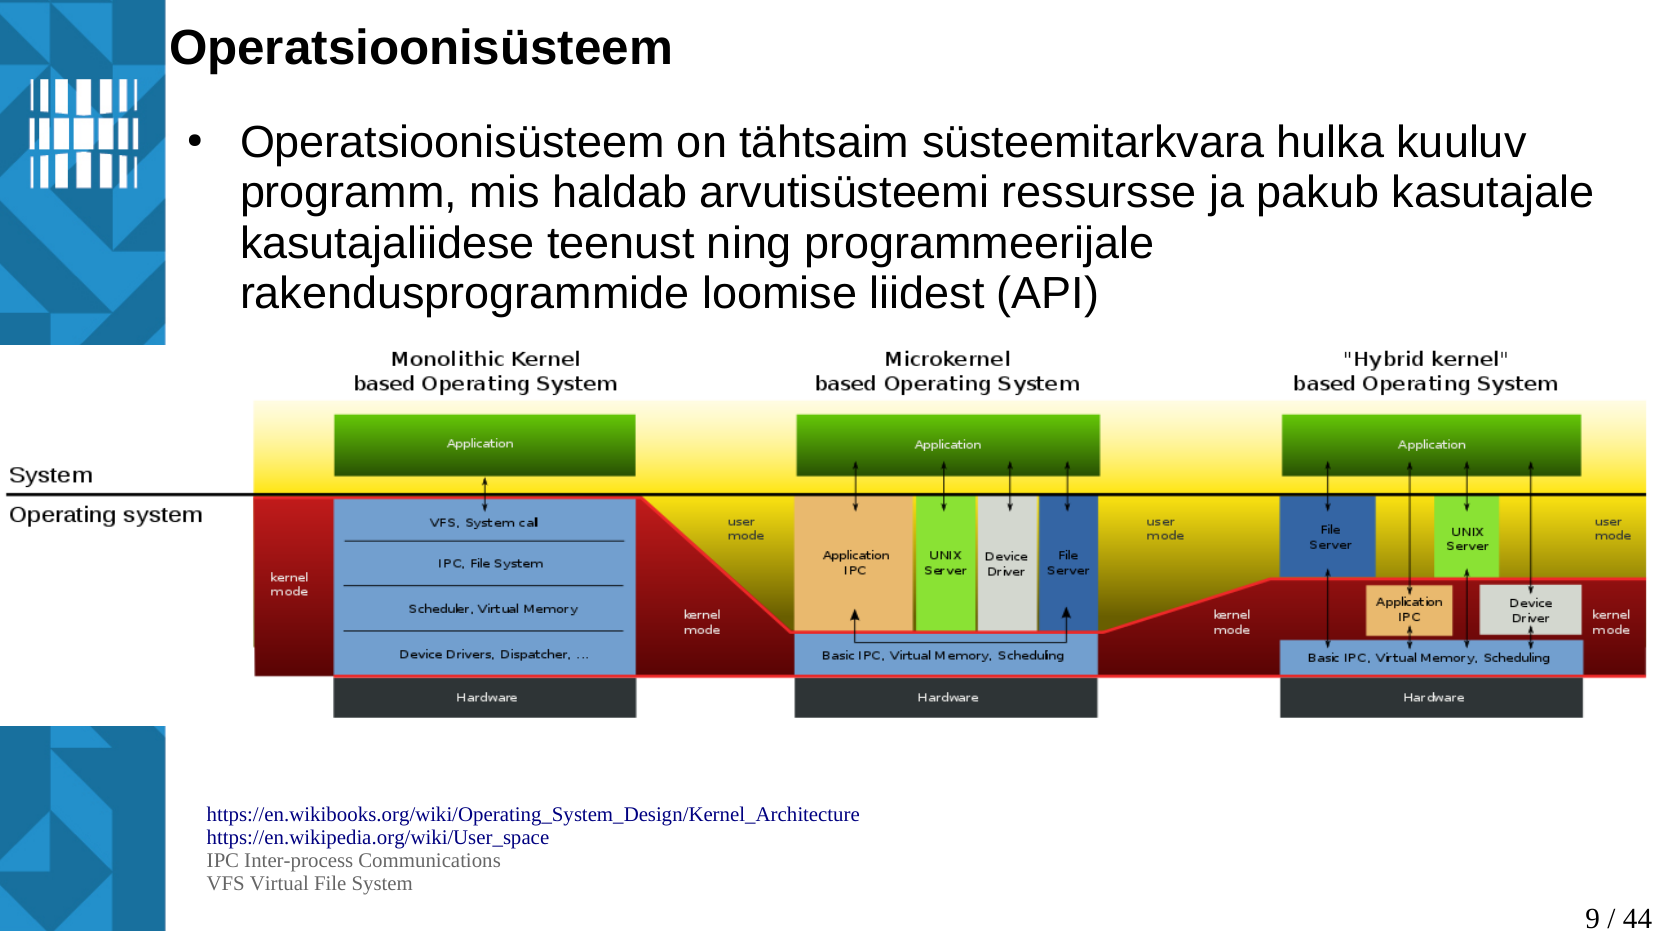

# Operatsioonisüsteem
Operatsioonisüsteem on tähtsaim süsteemitarkvara hulka kuuluv programm, mis haldab arvutisüsteemi ressursse ja pakub kasutajale kasutajaliidese teenust ning programmeerijale rakendusprogrammide loomise liidest (API)
https://en.wikibooks.org/wiki/Operating_System_Design/Kernel_Architecture
https://en.wikipedia.org/wiki/User_space
IPC Inter-process Communications
VFS Virtual File System
9